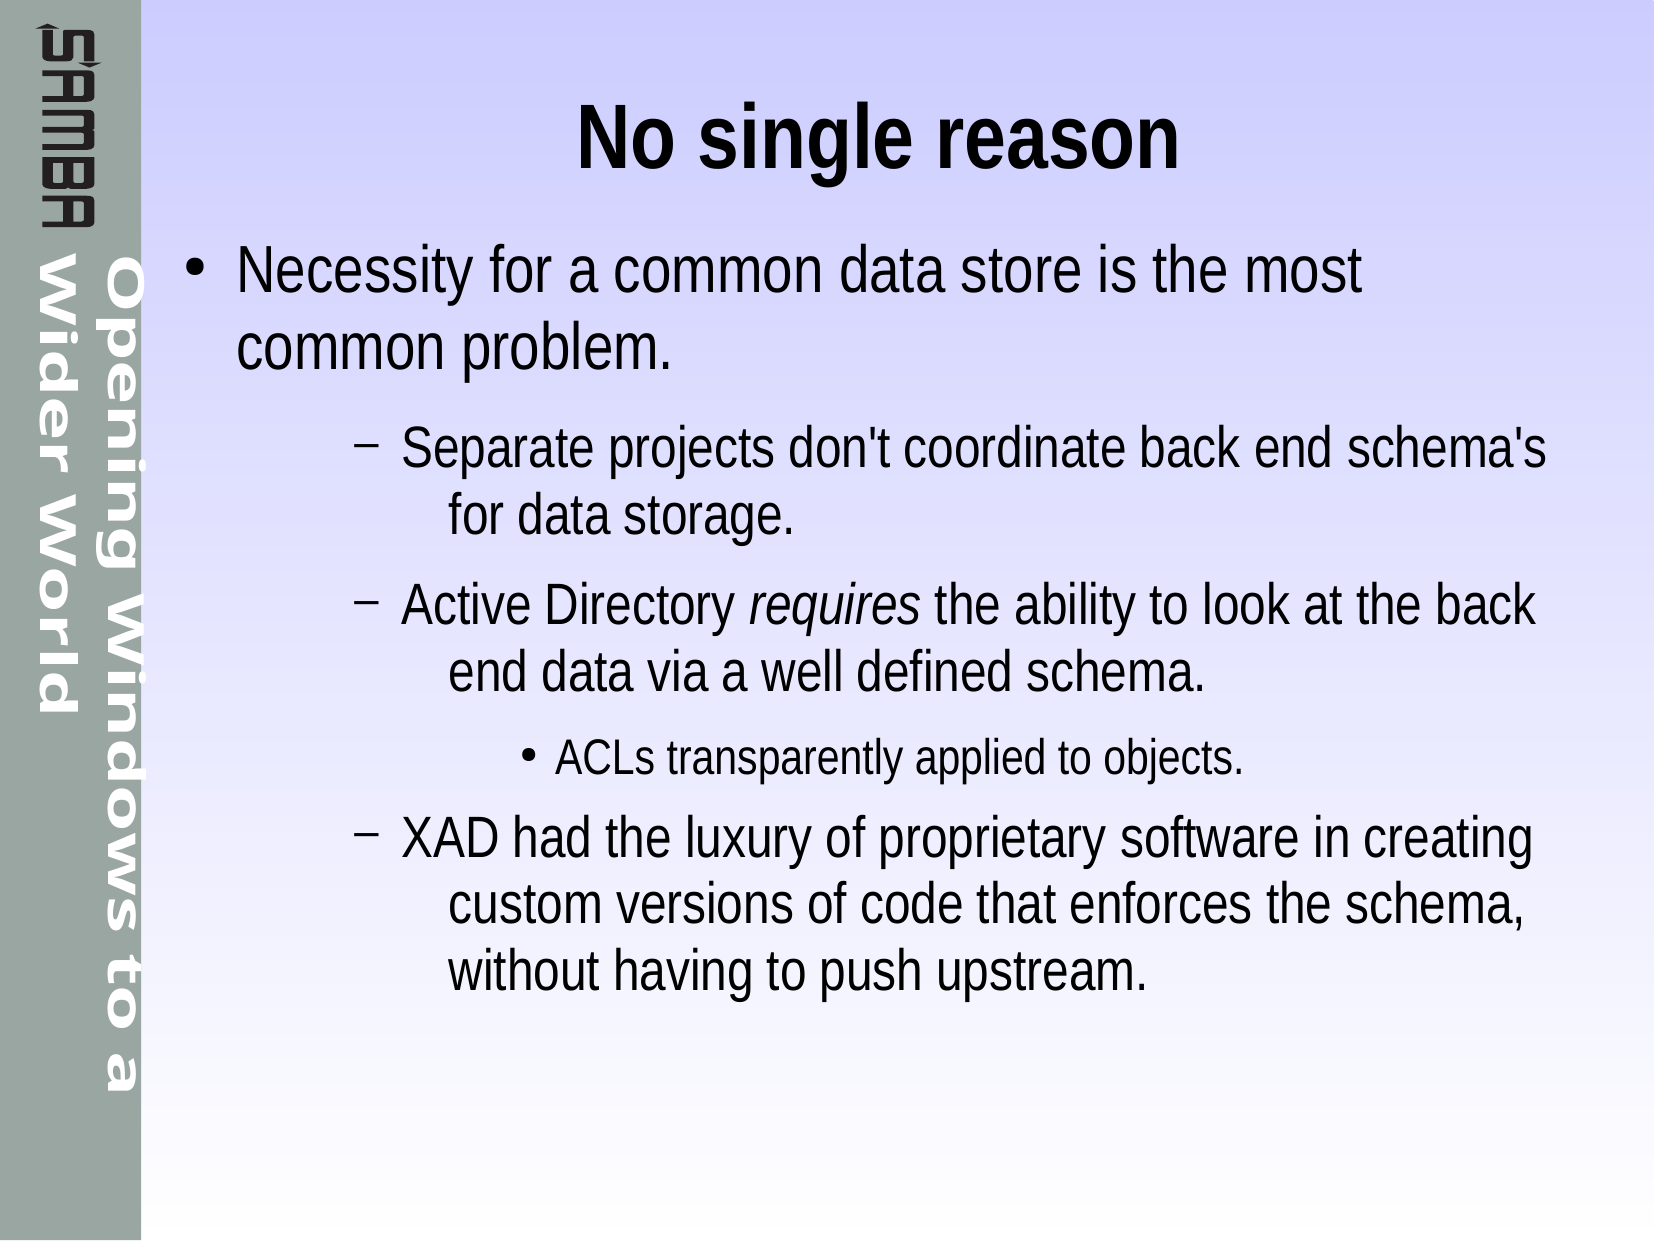

# No single reason
Necessity for a common data store is the most common problem.
Separate projects don't coordinate back end schema's for data storage.
Active Directory requires the ability to look at the back end data via a well defined schema.
ACLs transparently applied to objects.
XAD had the luxury of proprietary software in creating custom versions of code that enforces the schema, without having to push upstream.